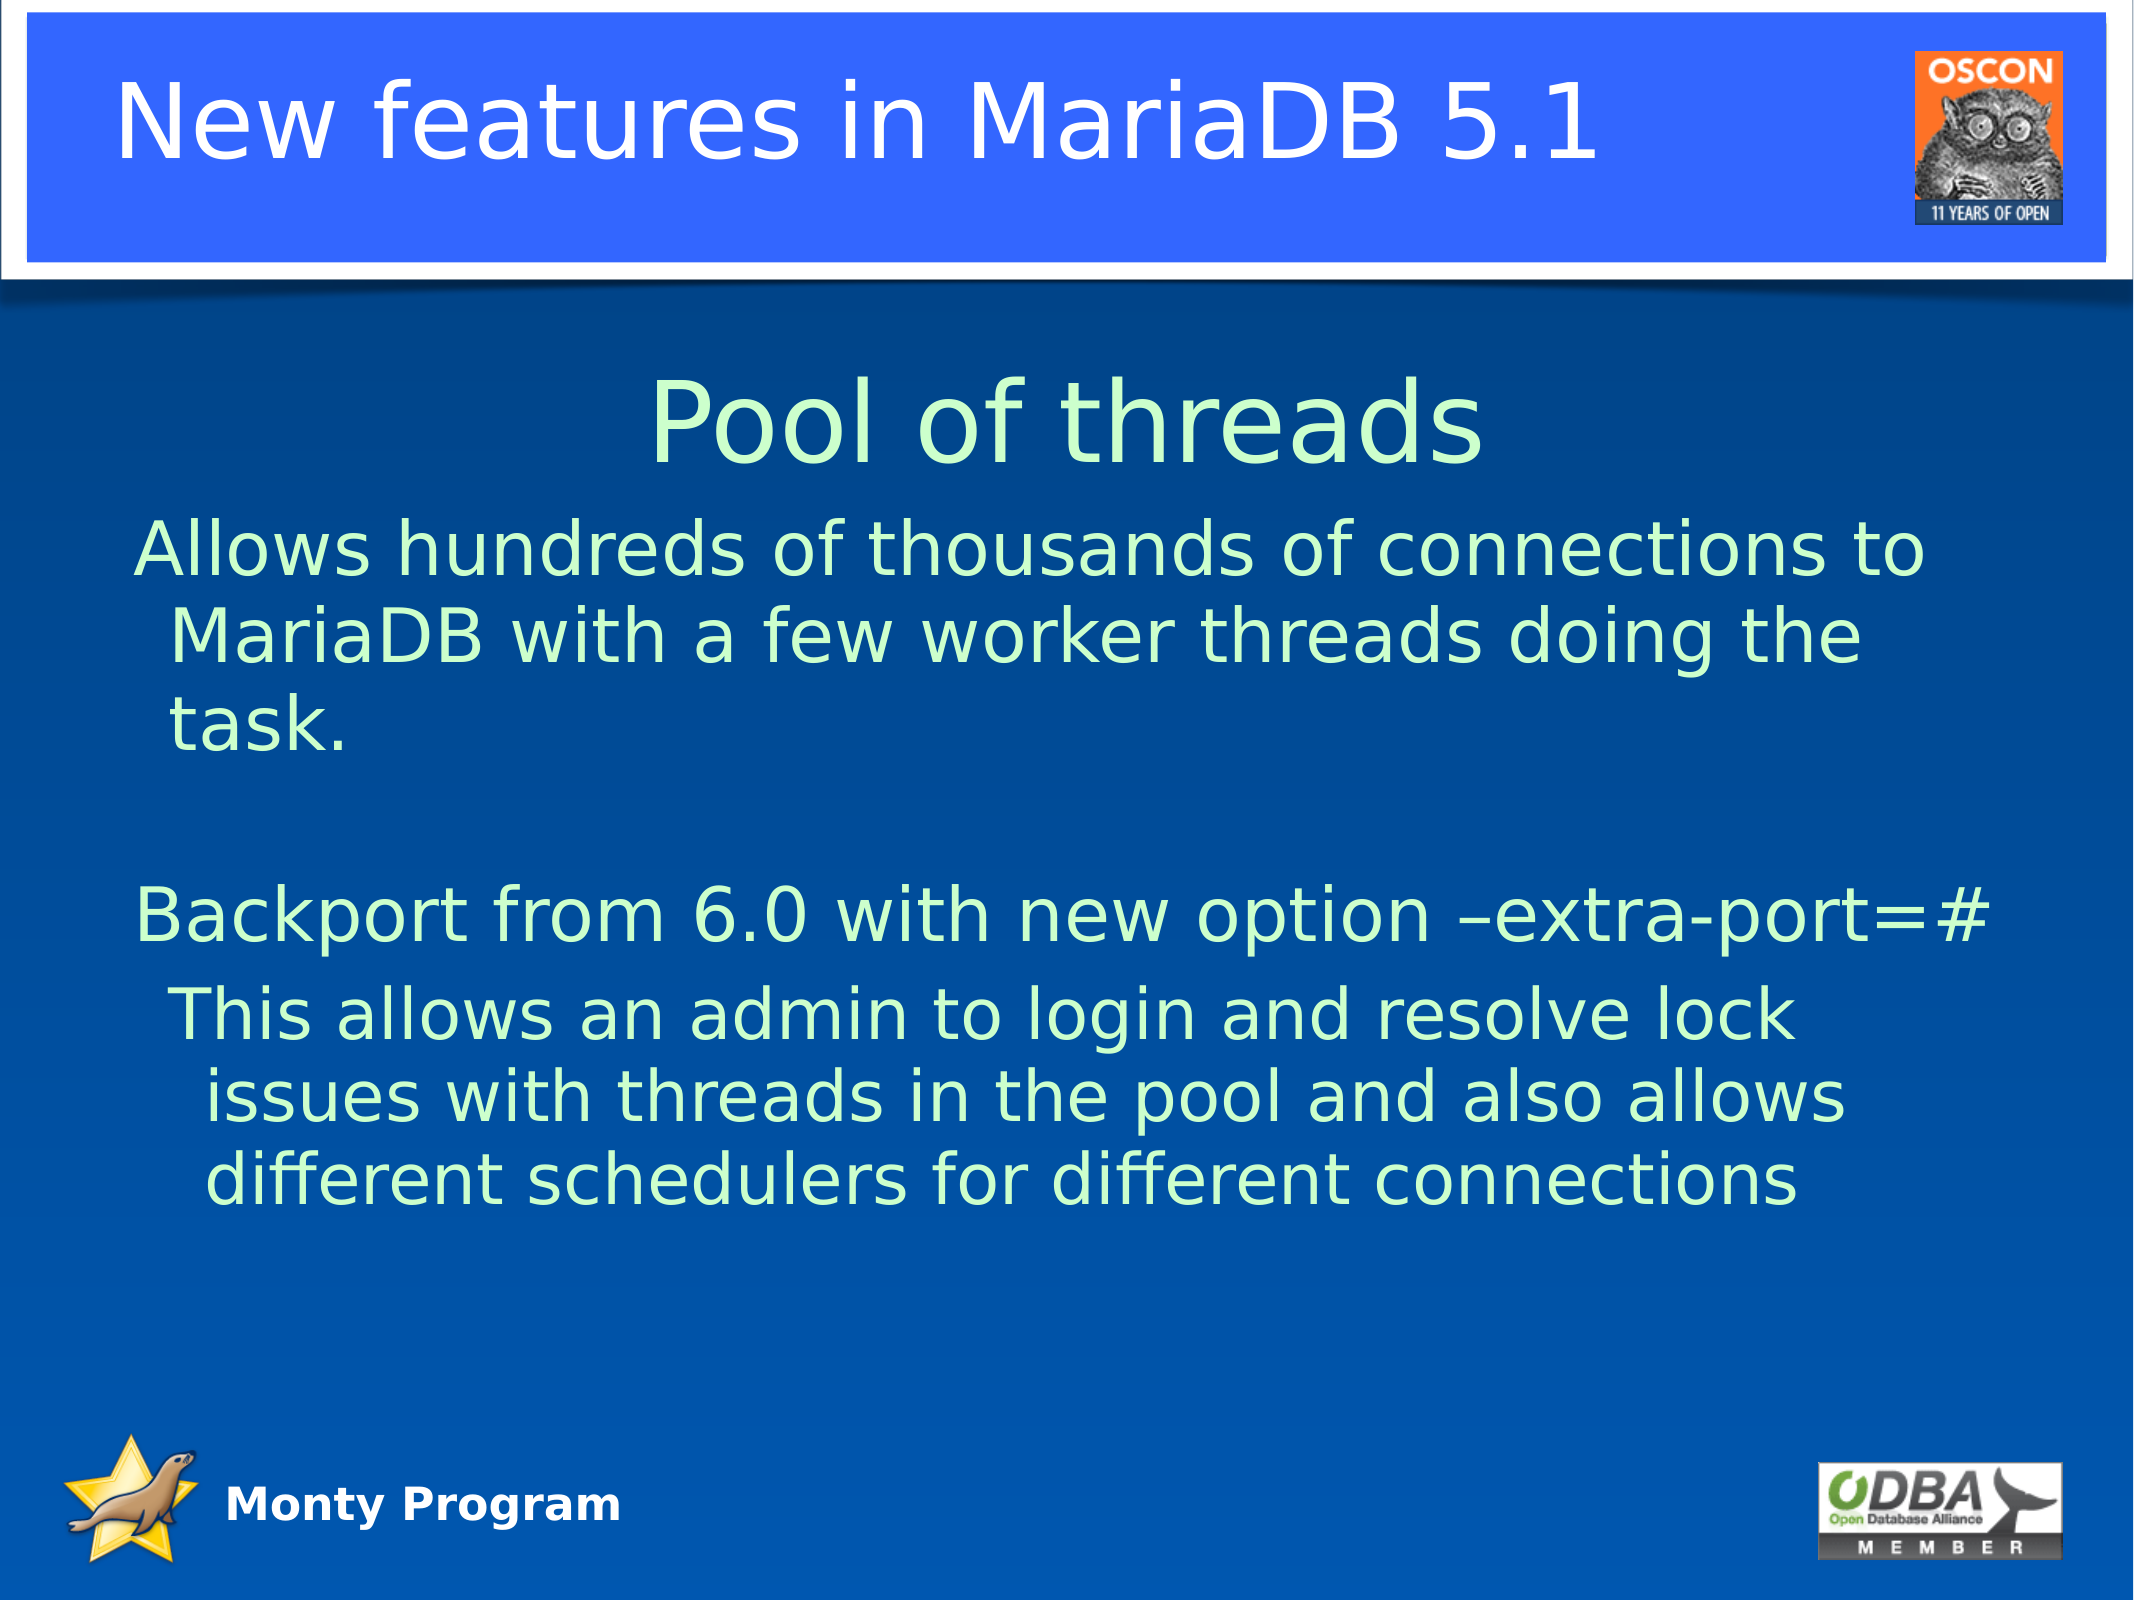

# New features in MariaDB 5.1
Pool of threads
Allows hundreds of thousands of connections to MariaDB with a few worker threads doing the task.
Backport from 6.0 with new option –extra-port=#
This allows an admin to login and resolve lock issues with threads in the pool and also allows different schedulers for different connections